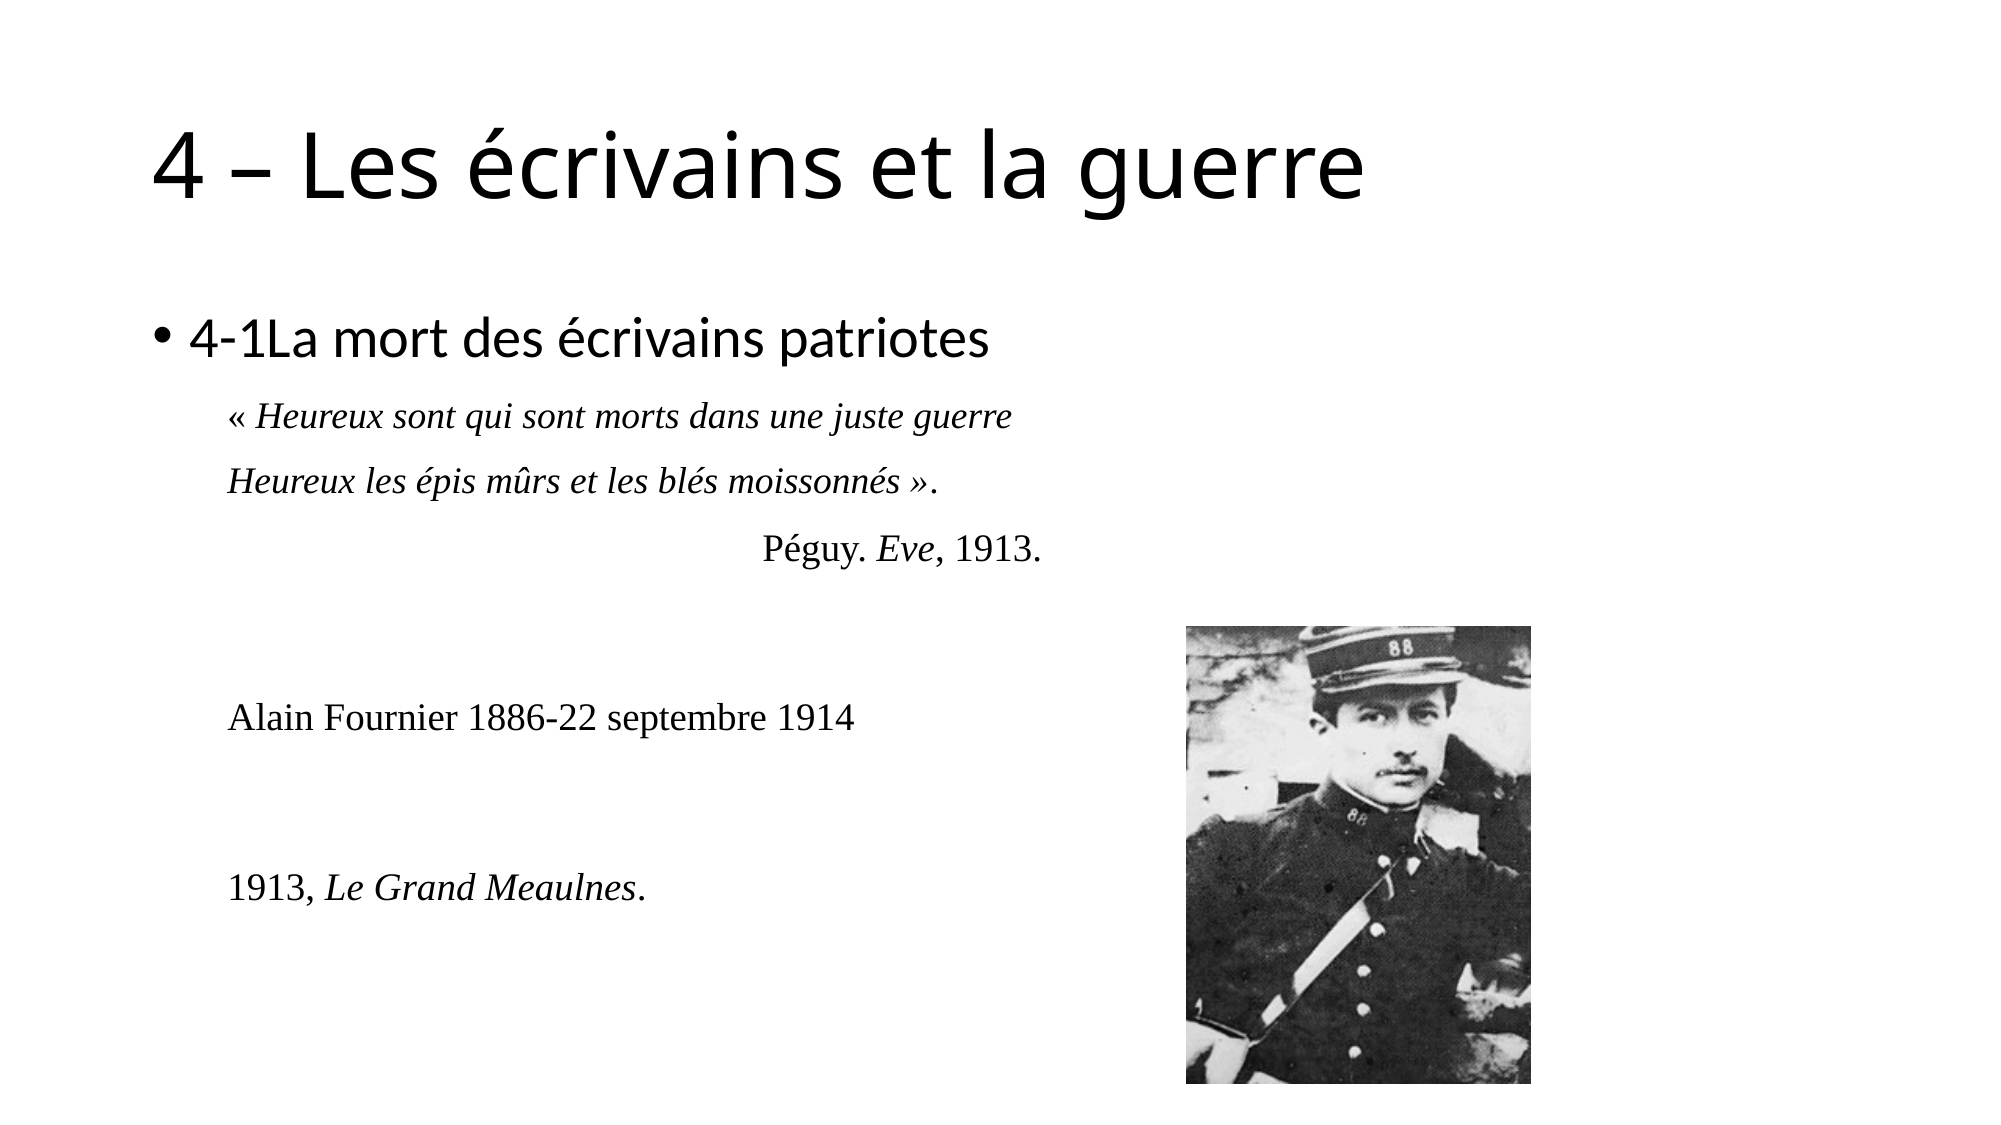

# 4 – Les écrivains et la guerre
4-1La mort des écrivains patriotes
« Heureux sont qui sont morts dans une juste guerre
Heureux les épis mûrs et les blés moissonnés ».
							 Péguy. Eve, 1913.
Alain Fournier 1886-22 septembre 1914
1913, Le Grand Meaulnes.